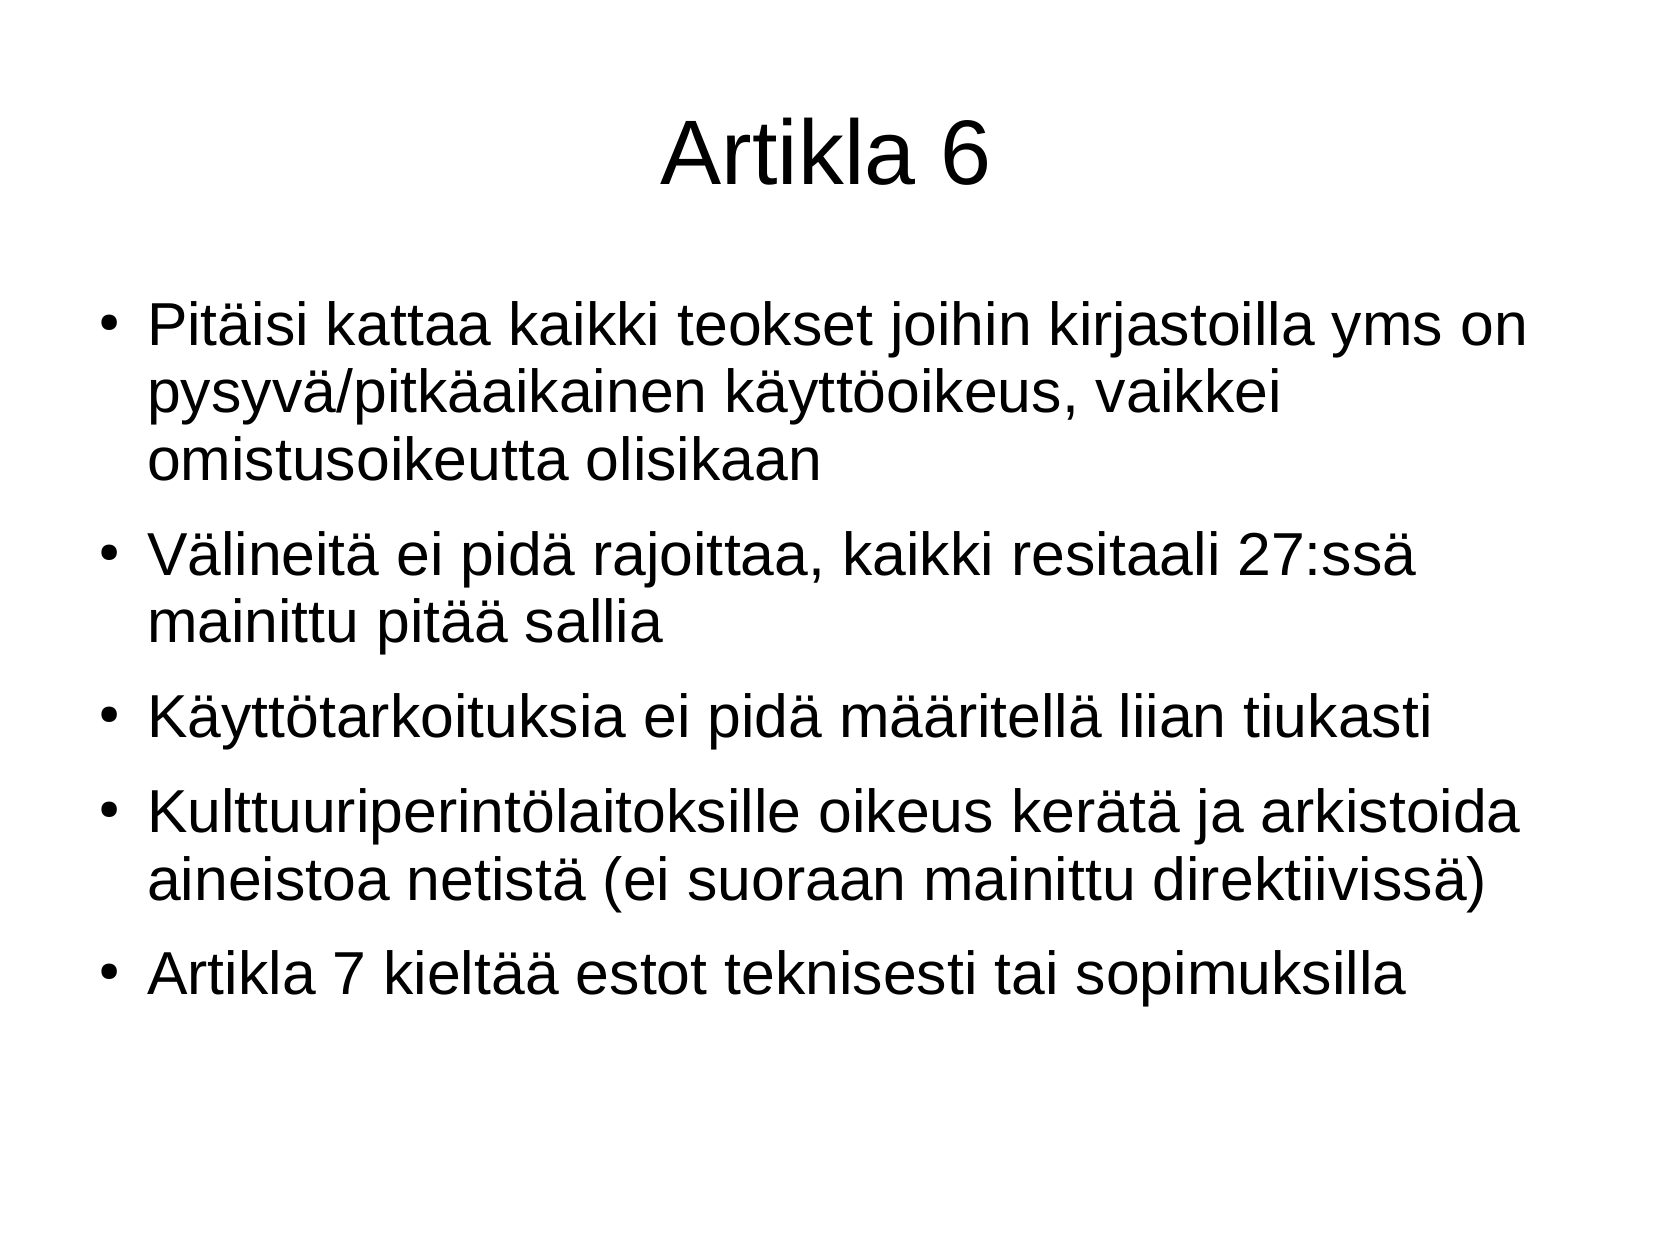

# Artikla 6
Pitäisi kattaa kaikki teokset joihin kirjastoilla yms on pysyvä/pitkäaikainen käyttöoikeus, vaikkei omistusoikeutta olisikaan
Välineitä ei pidä rajoittaa, kaikki resitaali 27:ssä mainittu pitää sallia
Käyttötarkoituksia ei pidä määritellä liian tiukasti
Kulttuuriperintölaitoksille oikeus kerätä ja arkistoida aineistoa netistä (ei suoraan mainittu direktiivissä)
Artikla 7 kieltää estot teknisesti tai sopimuksilla